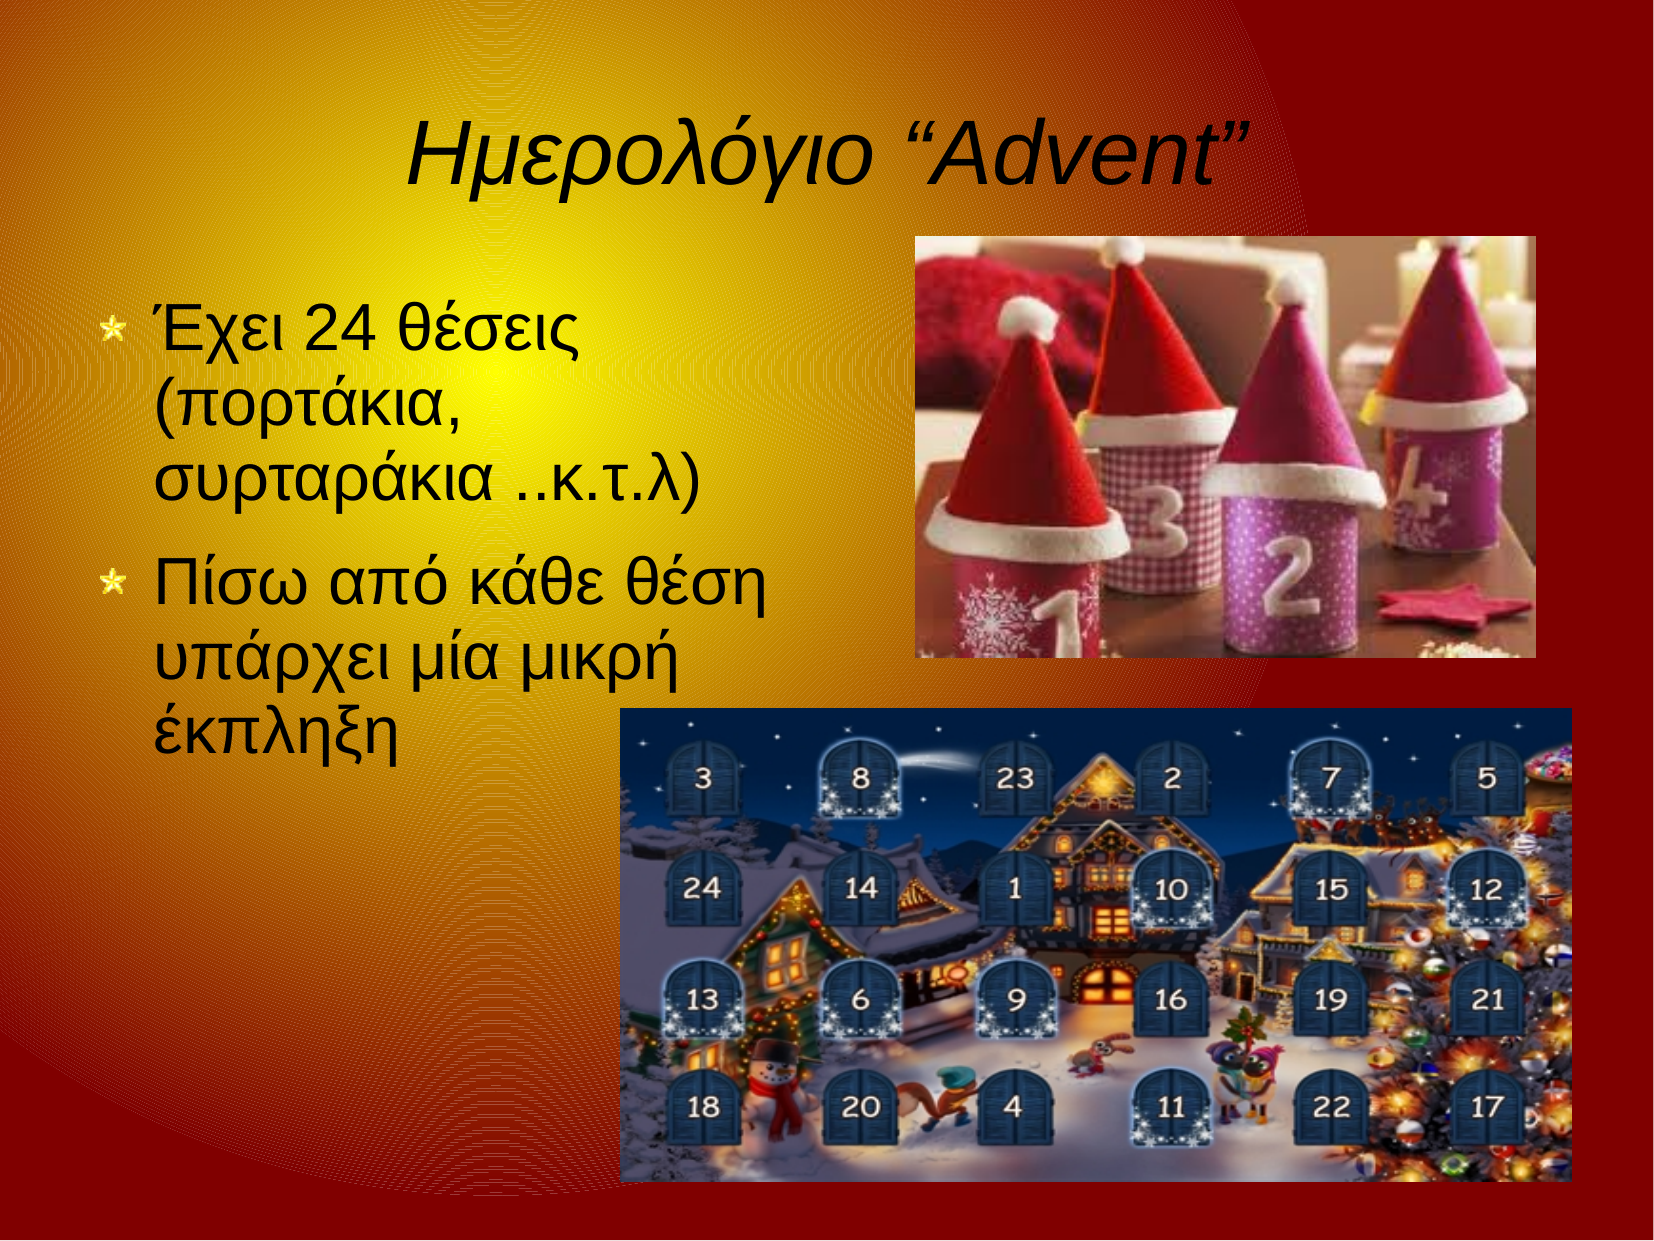

# Ημερολόγιο “Advent”
Έχει 24 θέσεις (πορτάκια, συρταράκια ..κ.τ.λ)
Πίσω από κάθε θέση υπάρχει μία μικρή έκπληξη